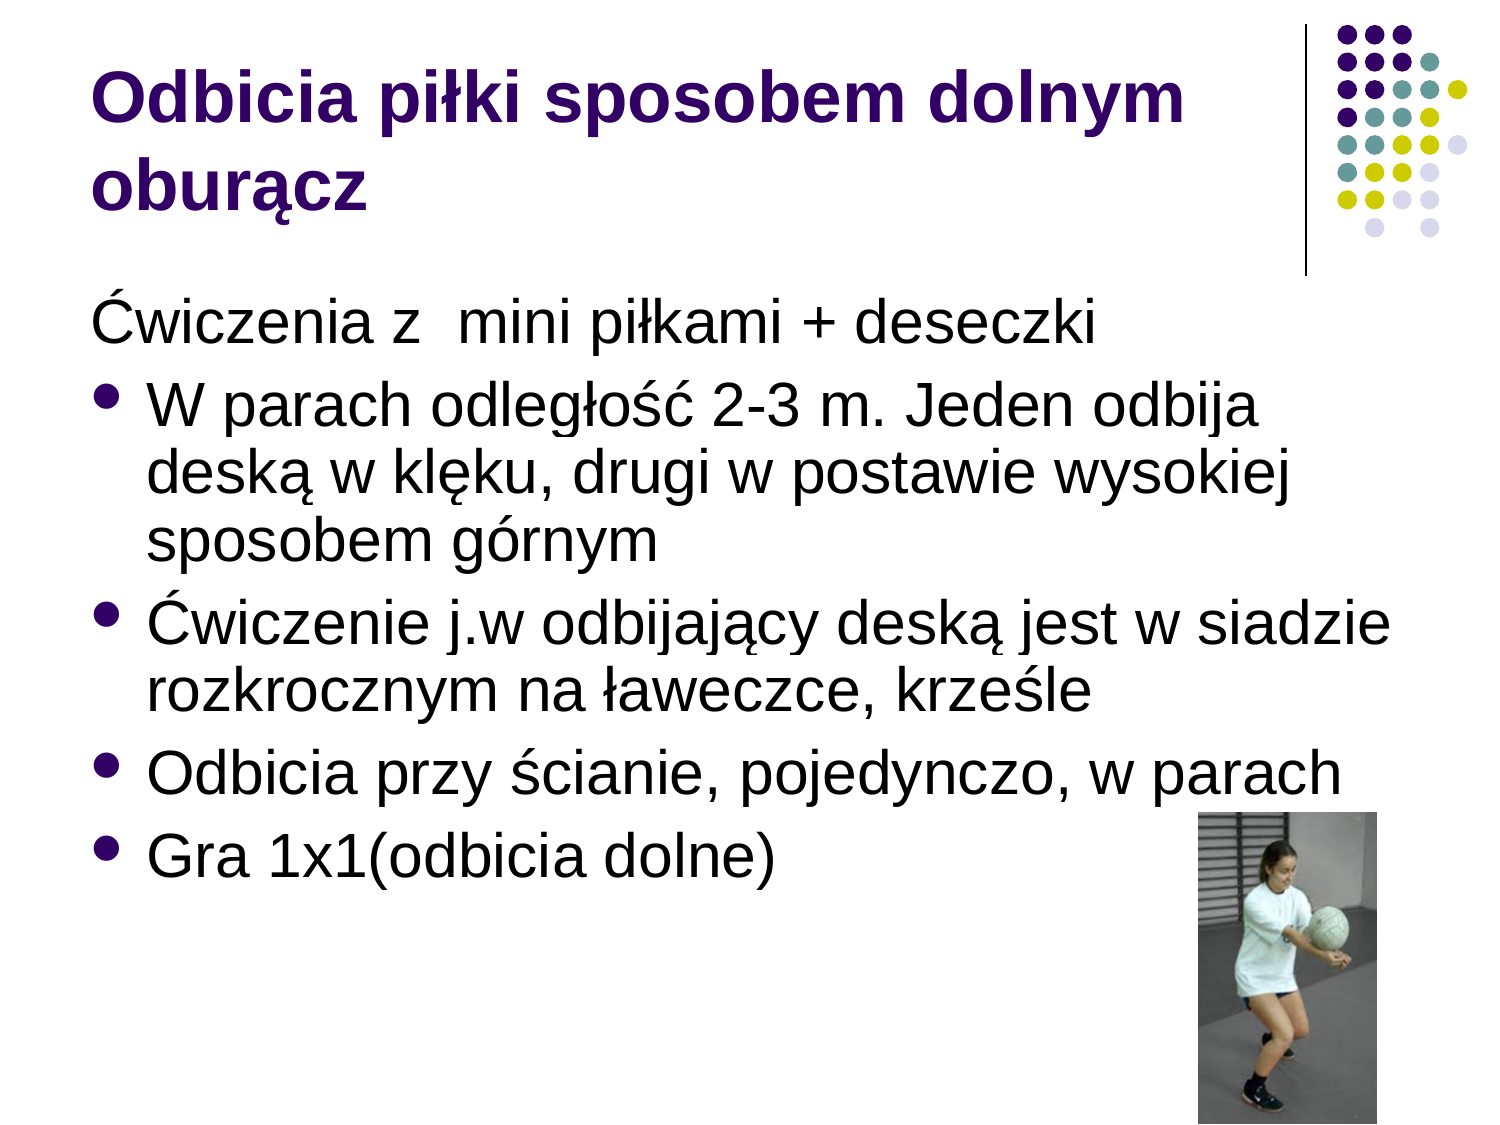

# Odbicia piłki sposobem dolnym oburącz
Ćwiczenia z mini piłkami + deseczki
W parach odległość 2-3 m. Jeden odbija deską w klęku, drugi w postawie wysokiej sposobem górnym
Ćwiczenie j.w odbijający deską jest w siadzie rozkrocznym na ławeczce, krześle
Odbicia przy ścianie, pojedynczo, w parach
Gra 1x1(odbicia dolne)